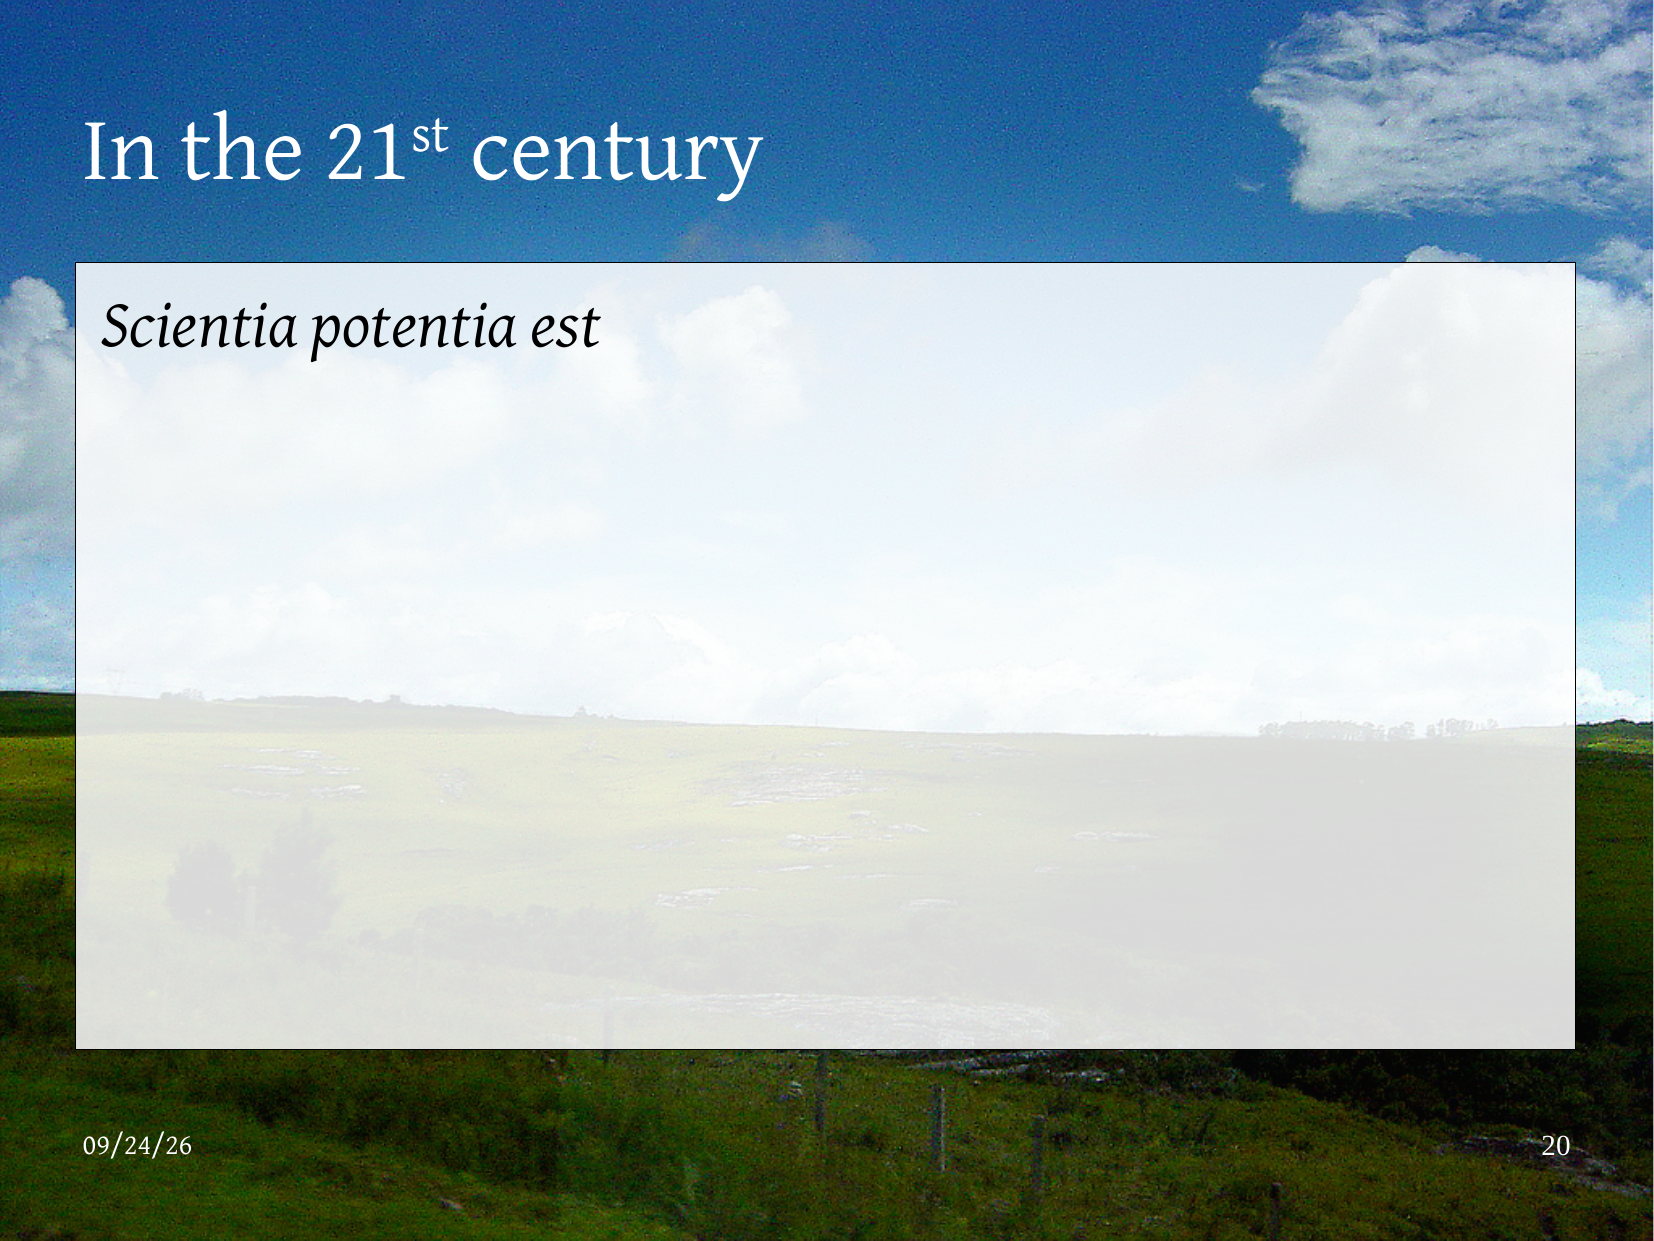

# In the 21st century
Scientia potentia est
20